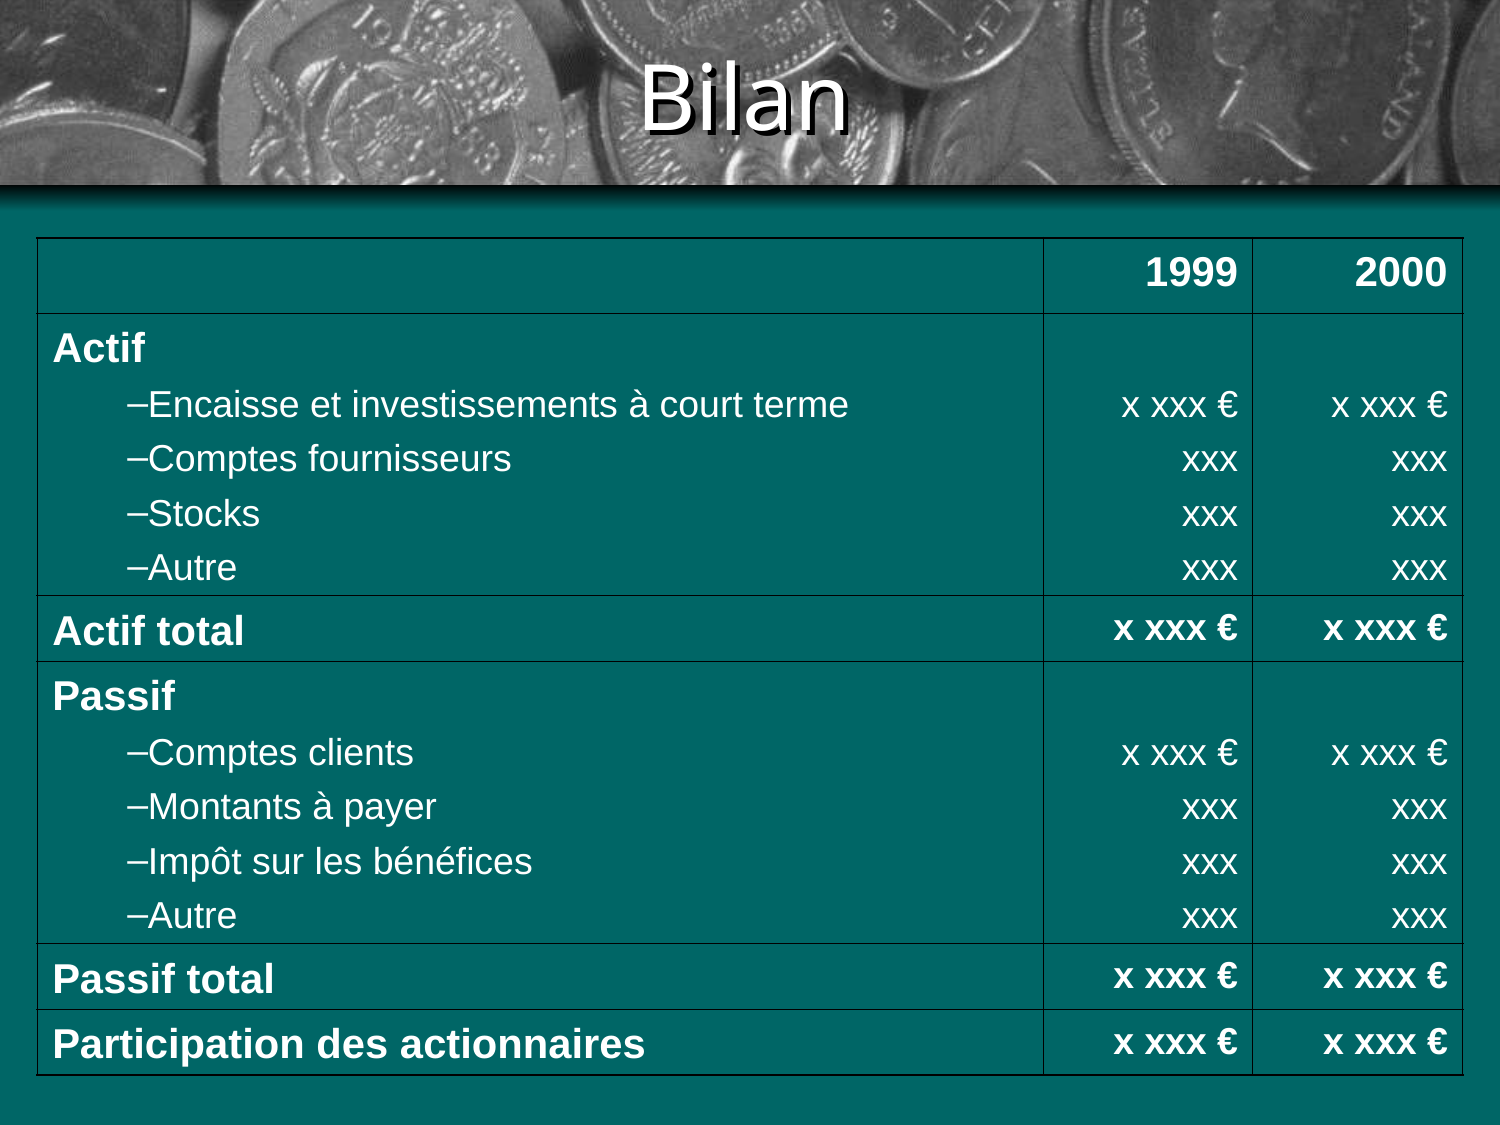

# Bilan
| | 1999 | 2000 |
| --- | --- | --- |
| Actif Encaisse et investissements à court terme Comptes fournisseurs Stocks Autre | x xxx € xxx xxx xxx | x xxx € xxx xxx xxx |
| Actif total | x xxx € | x xxx € |
| Passif Comptes clients Montants à payer Impôt sur les bénéfices Autre | x xxx € xxx xxx xxx | x xxx € xxx xxx xxx |
| Passif total | x xxx € | x xxx € |
| Participation des actionnaires | x xxx € | x xxx € |